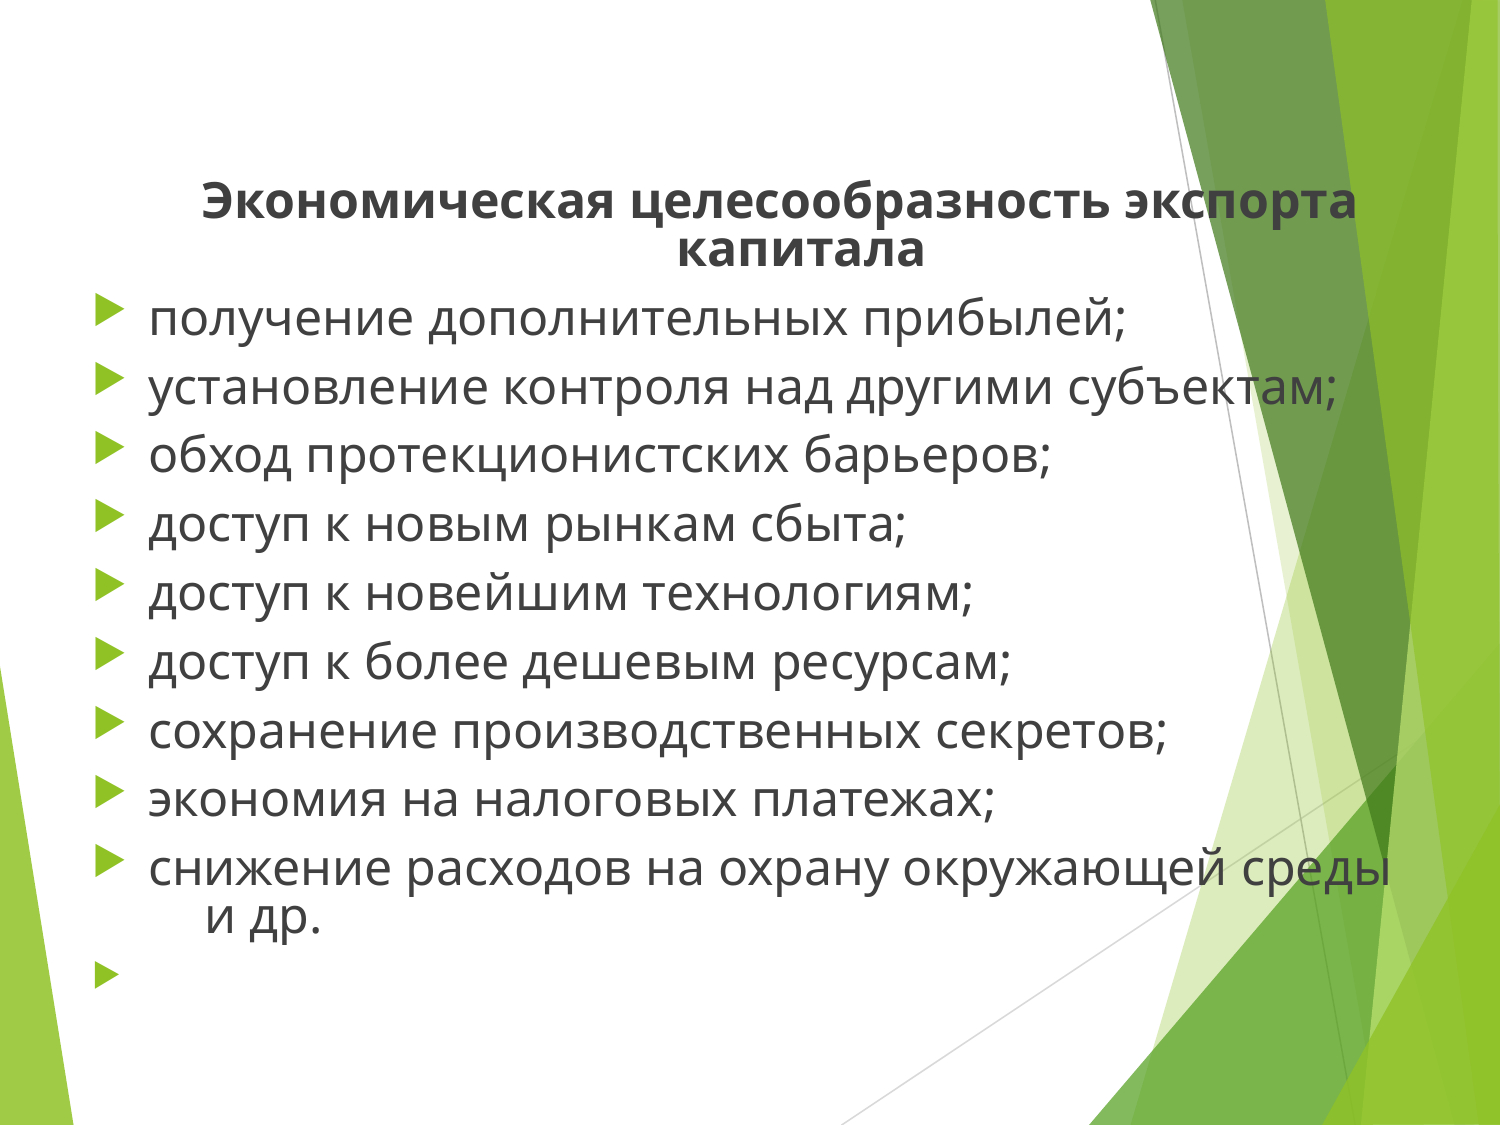

# Экономическая целесообразность экспорта капитала
получение дополнительных прибылей;
установление контроля над другими субъектам;
обход протекционистских барьеров;
доступ к новым рынкам сбыта;
доступ к новейшим технологиям;
доступ к более дешевым ресурсам;
сохранение производственных секретов;
экономия на налоговых платежах;
снижение расходов на охрану окружающей среды и др.